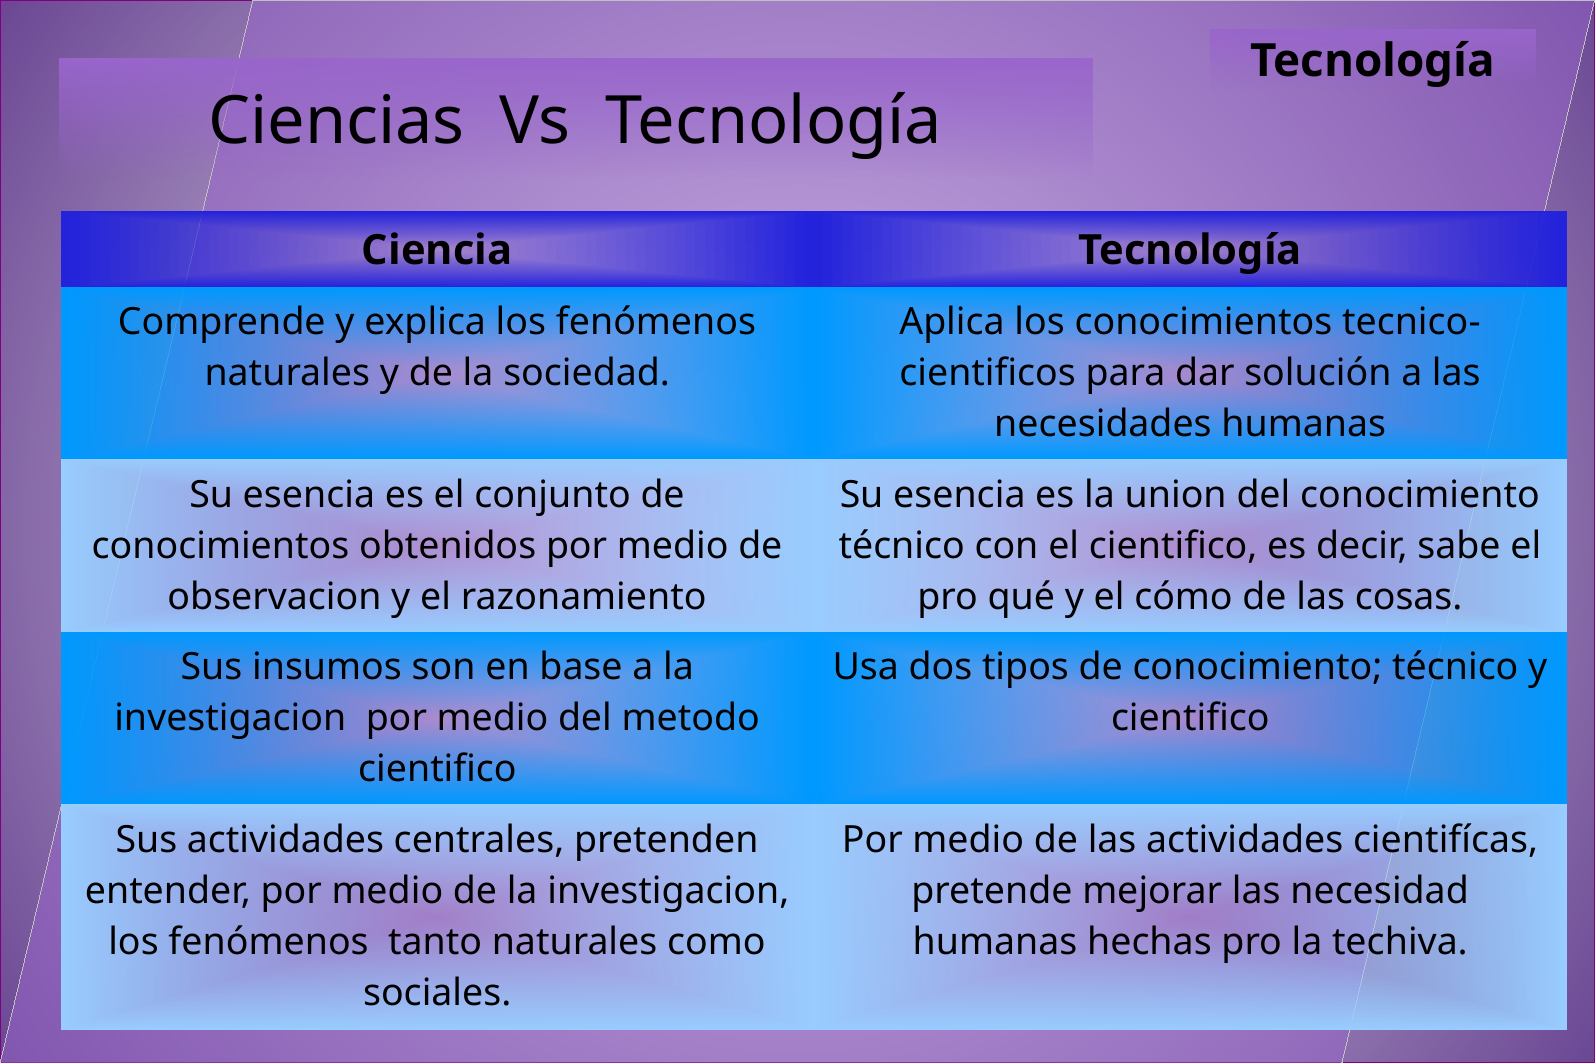

Tecnología
Ciencias Vs Tecnología
| Ciencia | Tecnología |
| --- | --- |
| Comprende y explica los fenómenos naturales y de la sociedad. | Aplica los conocimientos tecnico-cientificos para dar solución a las necesidades humanas |
| Su esencia es el conjunto de conocimientos obtenidos por medio de observacion y el razonamiento | Su esencia es la union del conocimiento técnico con el cientifico, es decir, sabe el pro qué y el cómo de las cosas. |
| Sus insumos son en base a la investigacion por medio del metodo cientifico | Usa dos tipos de conocimiento; técnico y cientifico |
| Sus actividades centrales, pretenden entender, por medio de la investigacion, los fenómenos tanto naturales como sociales. | Por medio de las actividades cientifícas, pretende mejorar las necesidad humanas hechas pro la techiva. |